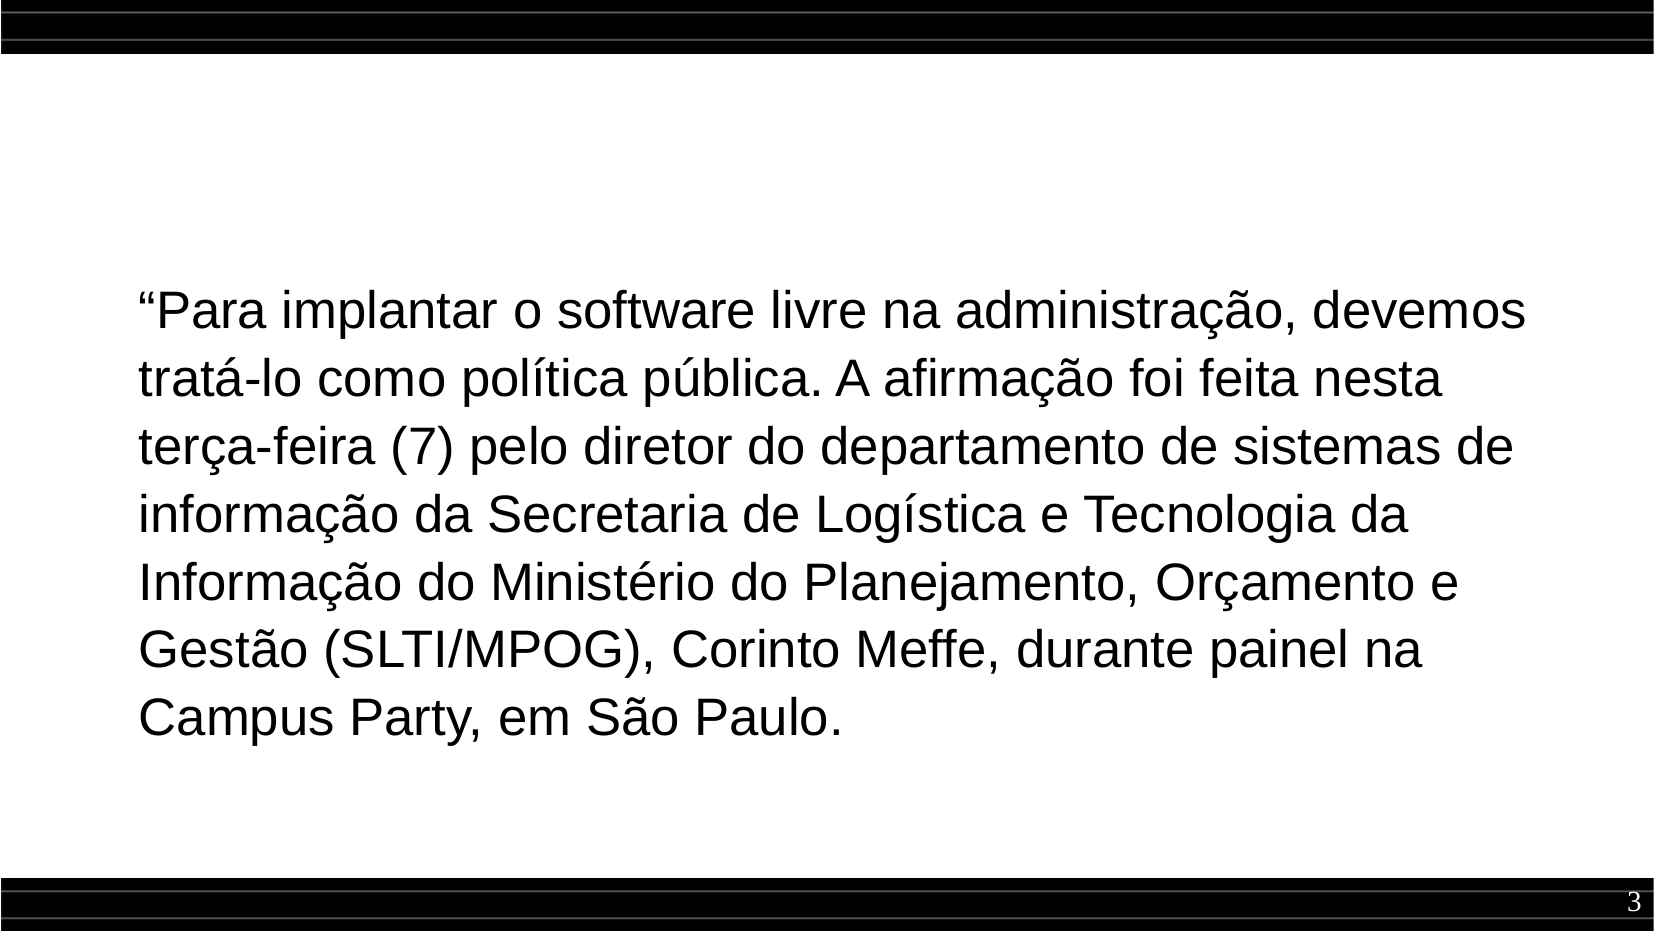

# “Para implantar o software livre na administração, devemos tratá-lo como política pública. A afirmação foi feita nesta terça-feira (7) pelo diretor do departamento de sistemas de informação da Secretaria de Logística e Tecnologia da Informação do Ministério do Planejamento, Orçamento e Gestão (SLTI/MPOG), Corinto Meffe, durante painel na Campus Party, em São Paulo.